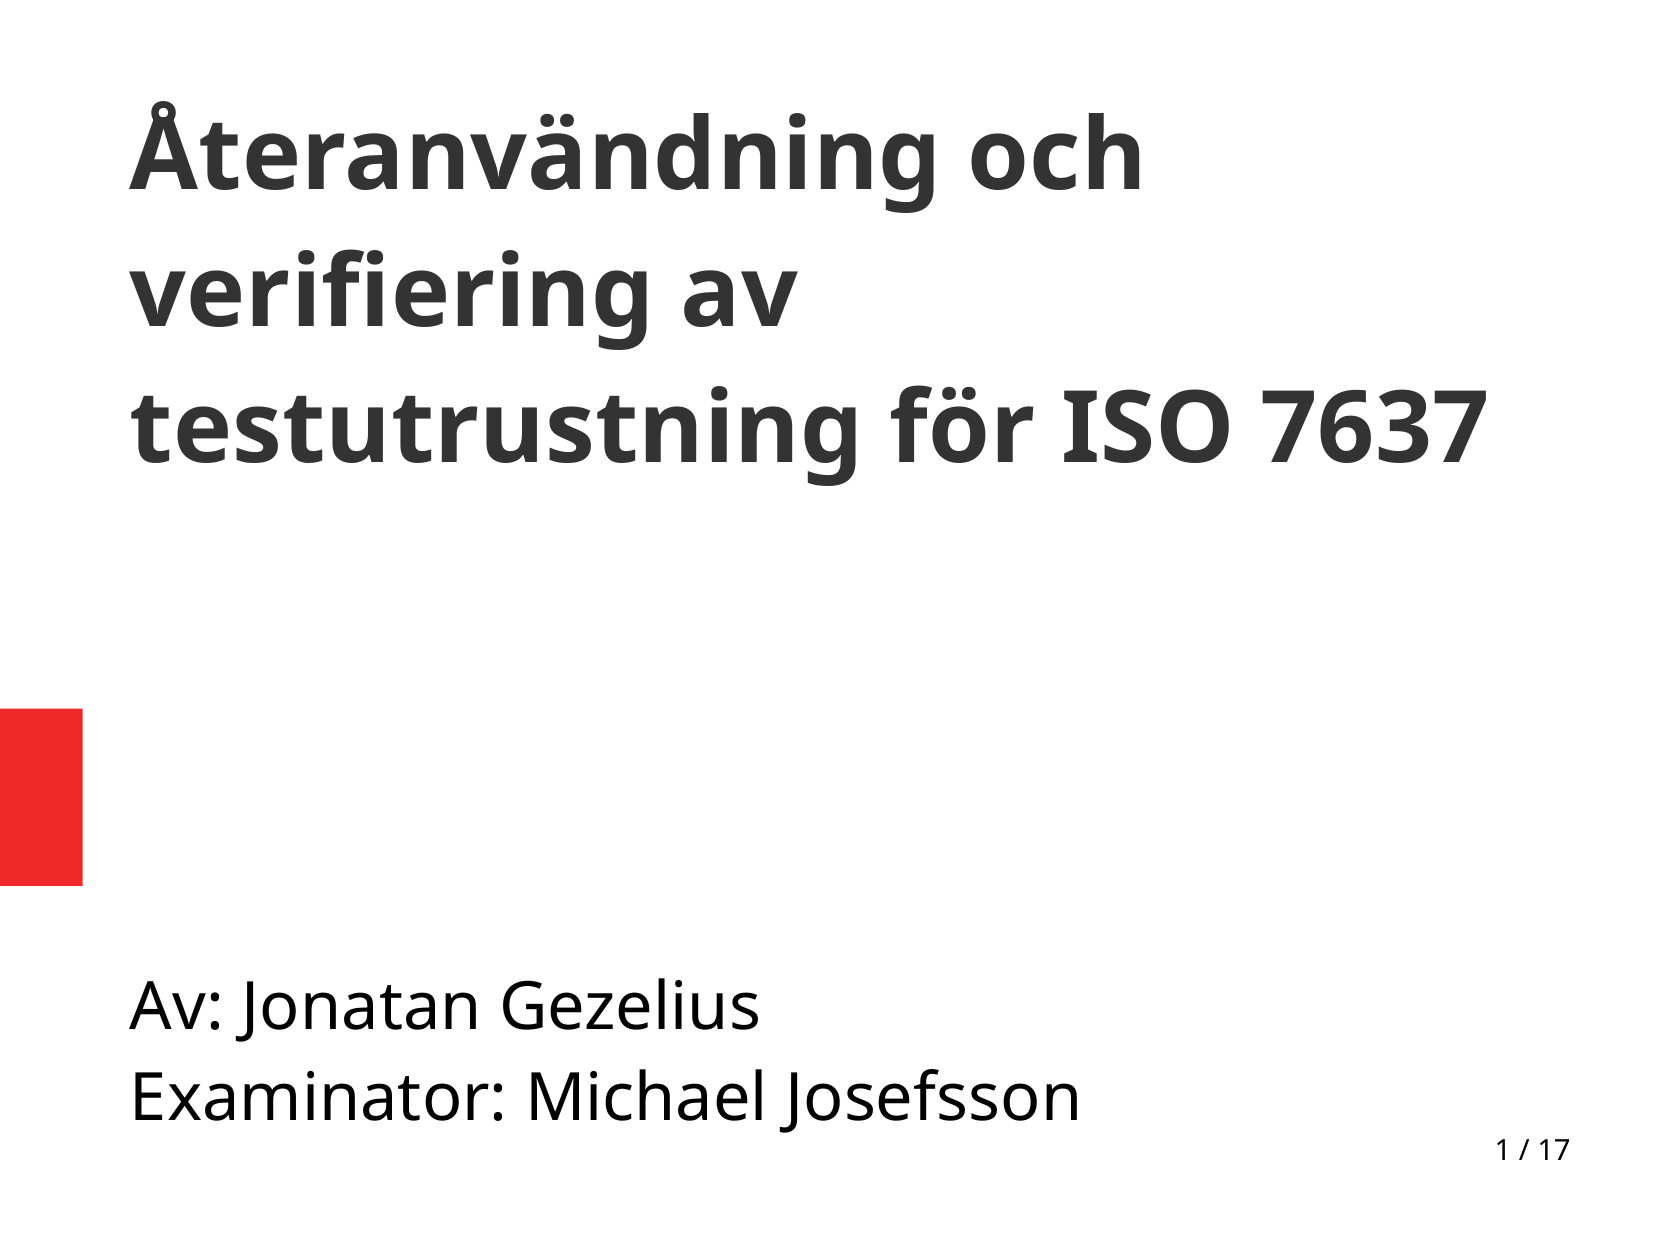

# Återanvändning och verifiering av testutrustning för ISO 7637
Av: Jonatan Gezelius
Examinator: Michael Josefsson
1